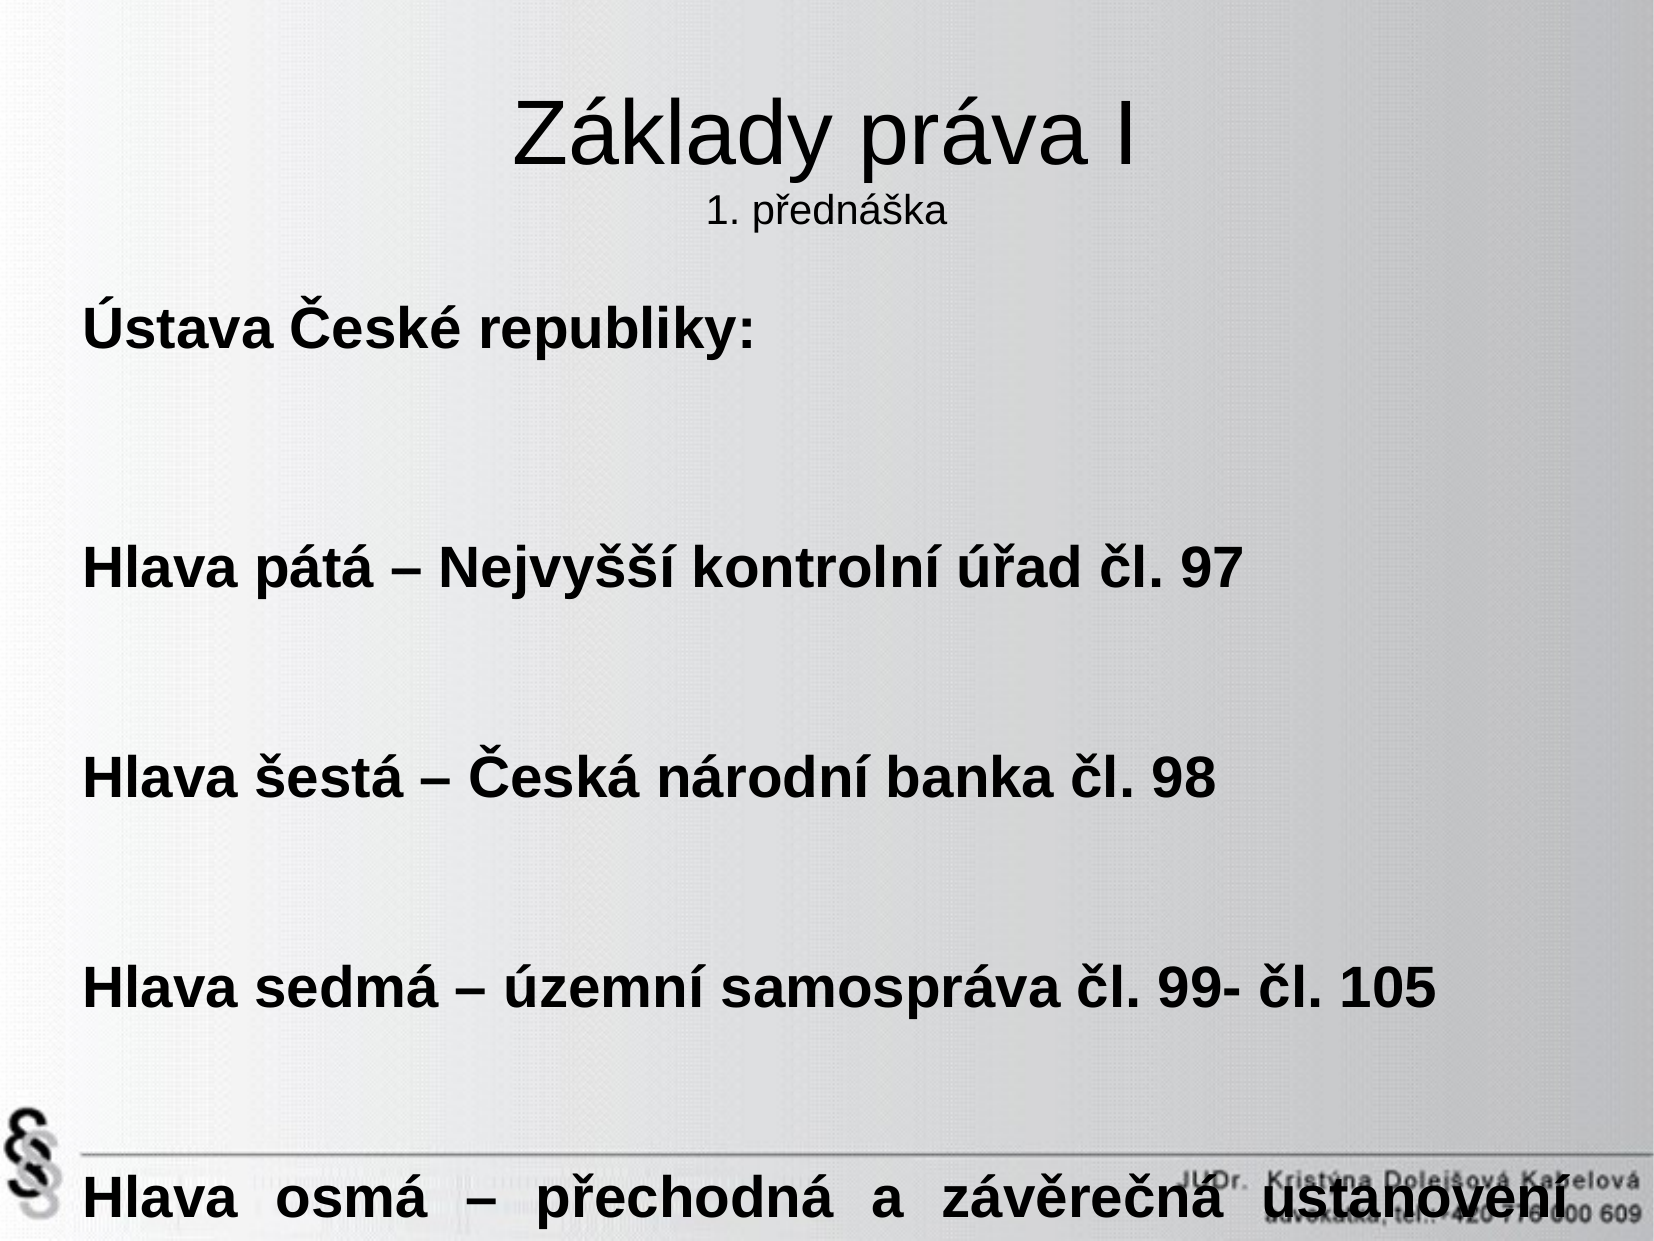

Základy práva I
1. přednáška
Ústava České republiky:
Hlava pátá – Nejvyšší kontrolní úřad čl. 97
Hlava šestá – Česká národní banka čl. 98
Hlava sedmá – územní samospráva čl. 99- čl. 105
Hlava osmá – přechodná a závěrečná ustanovení čl.106- čl.113